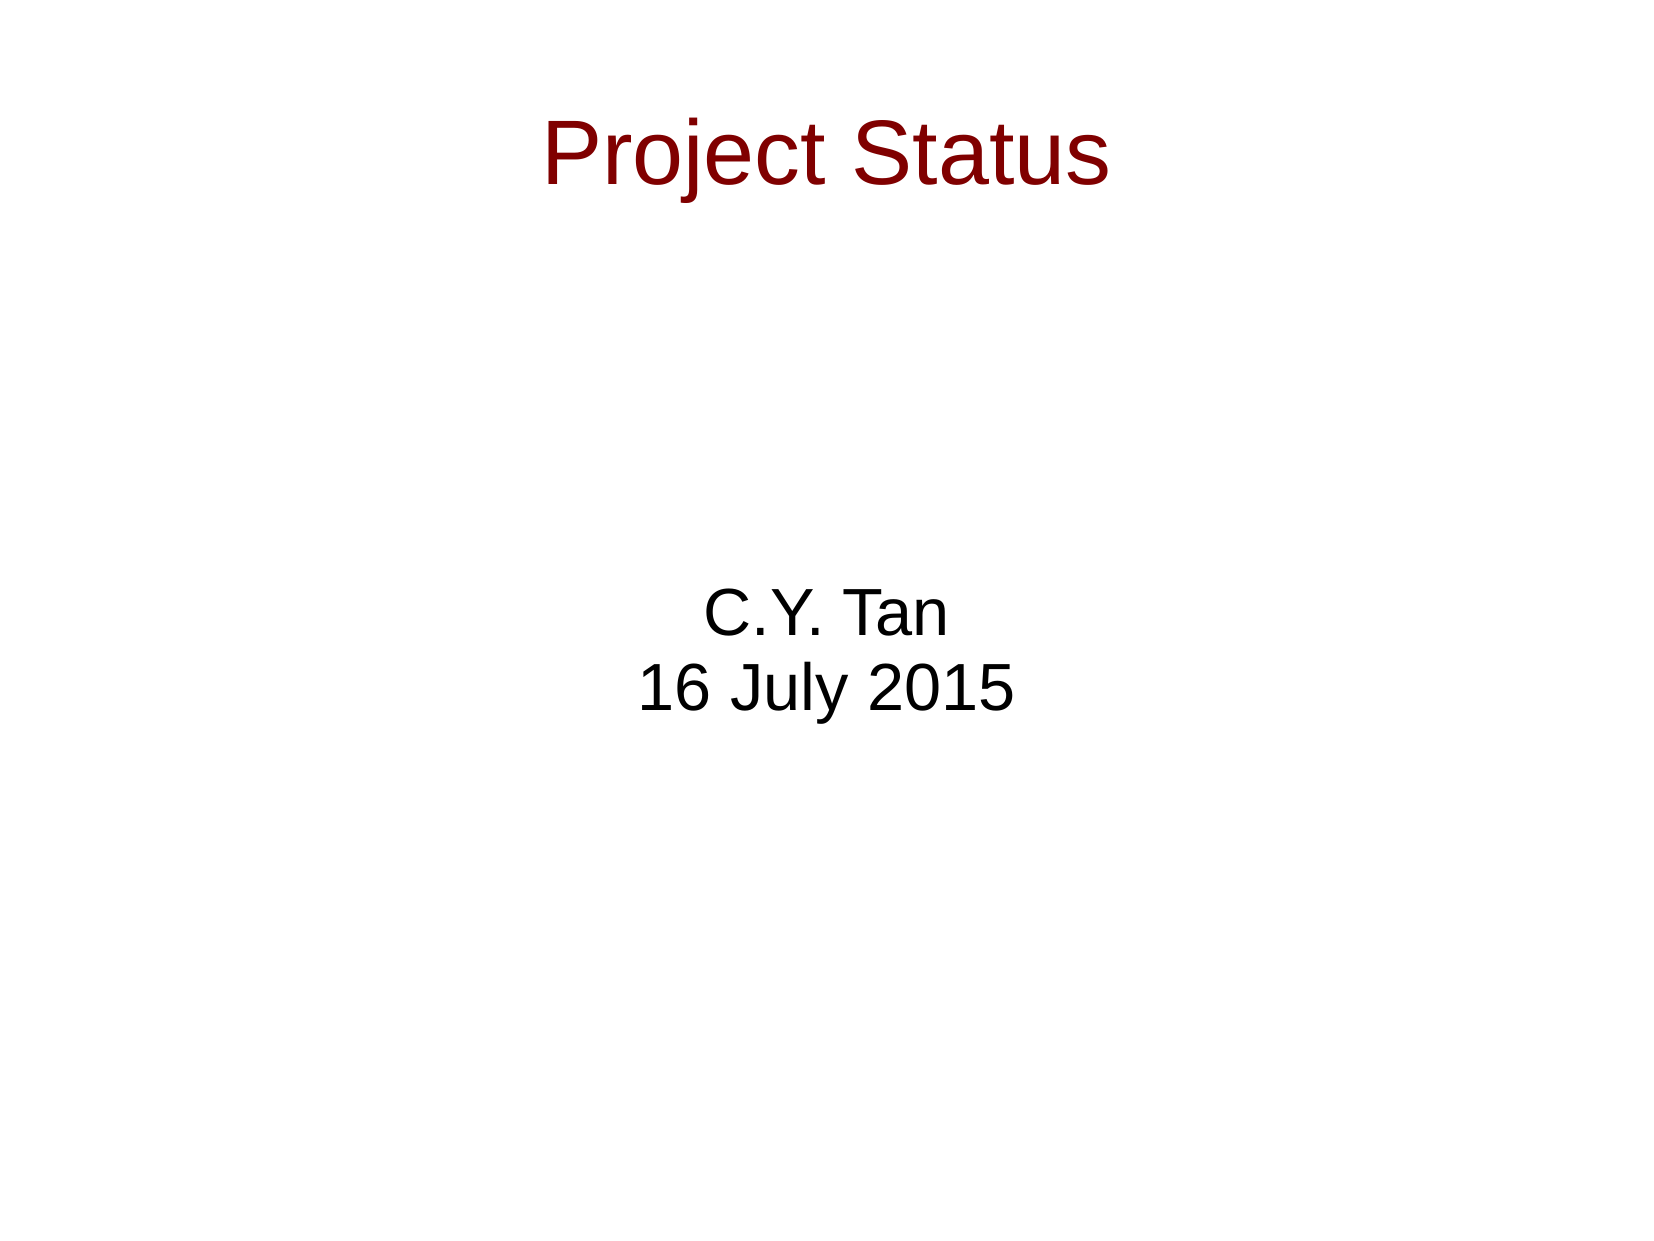

# Project Status
C.Y. Tan
16 July 2015